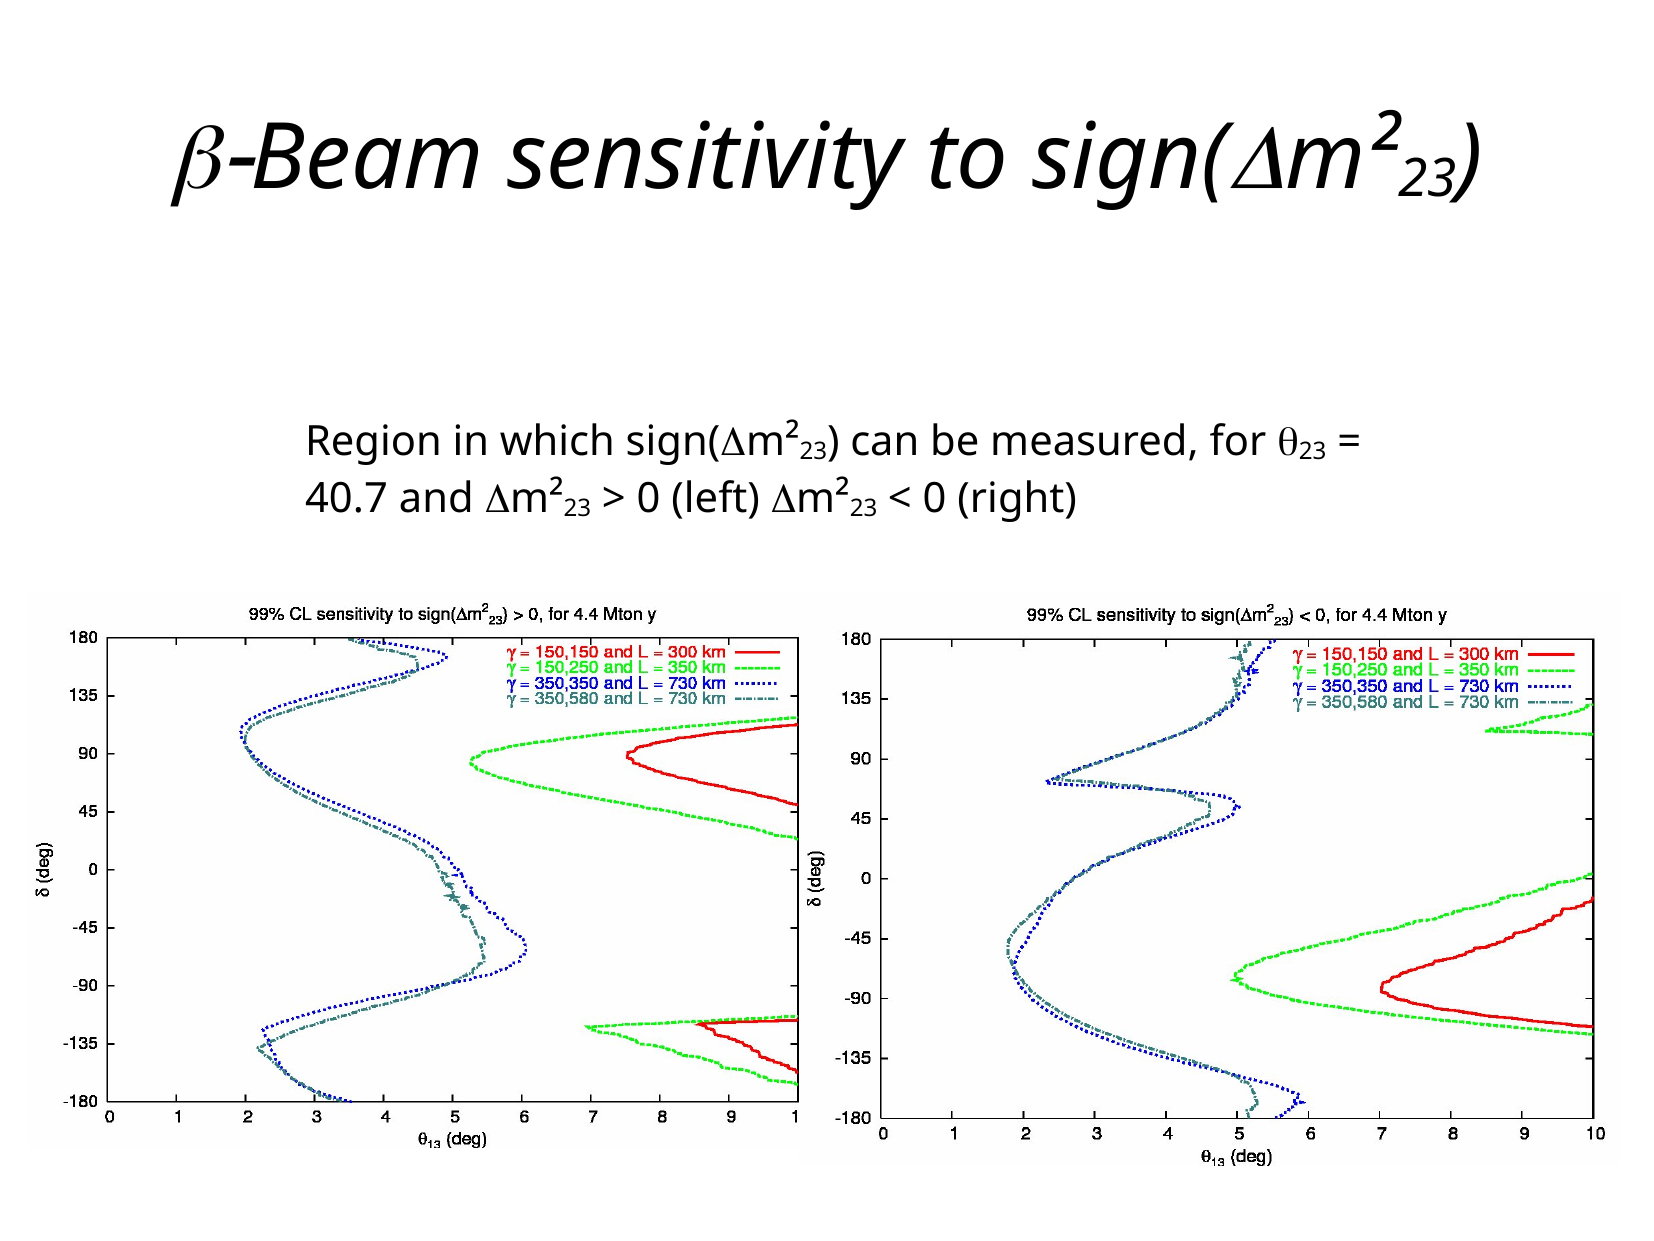

# b-Beam sensitivity to sign(Dm²23)
Region in which sign(Dm²23) can be measured, for q23 = 40.7 and Dm²23 > 0 (left) Dm²23 < 0 (right)
51